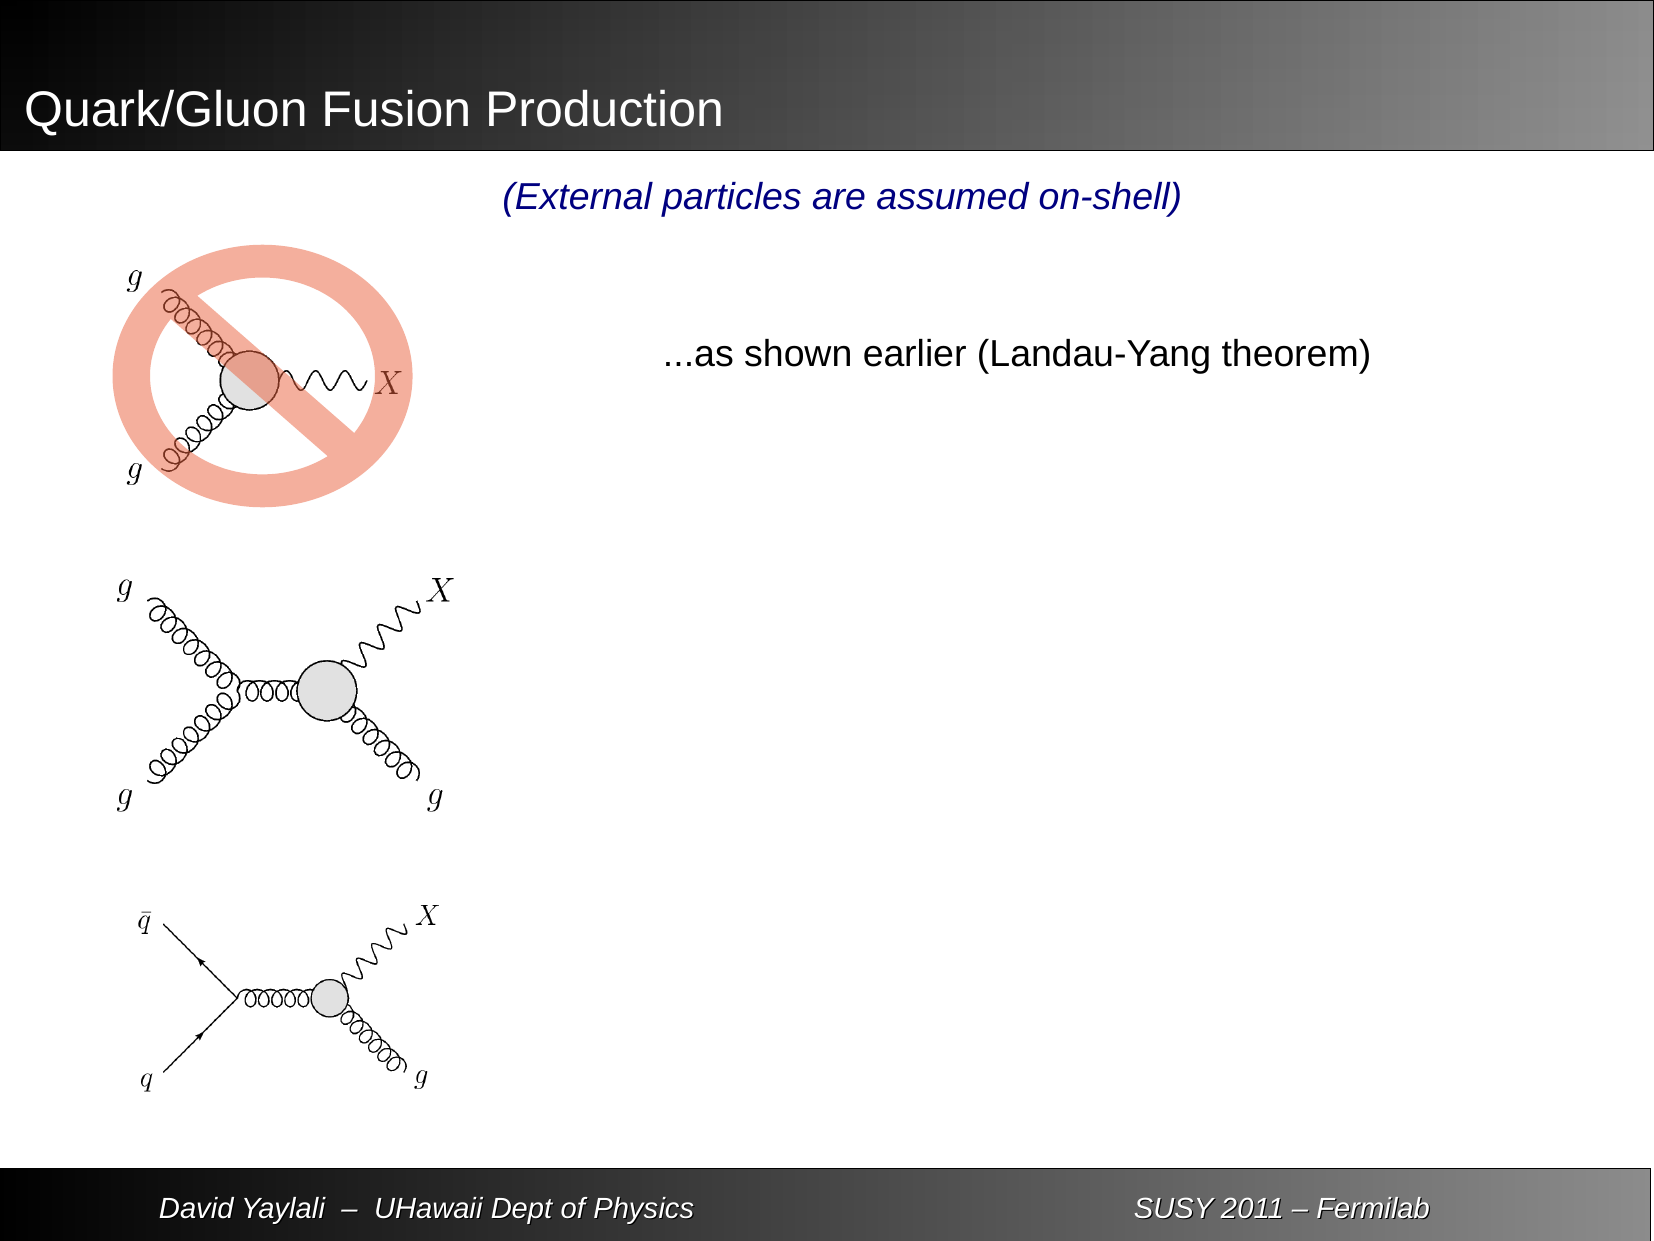

Quark/Gluon Fusion Production
(External particles are assumed on-shell)
...as shown earlier (Landau-Yang theorem)